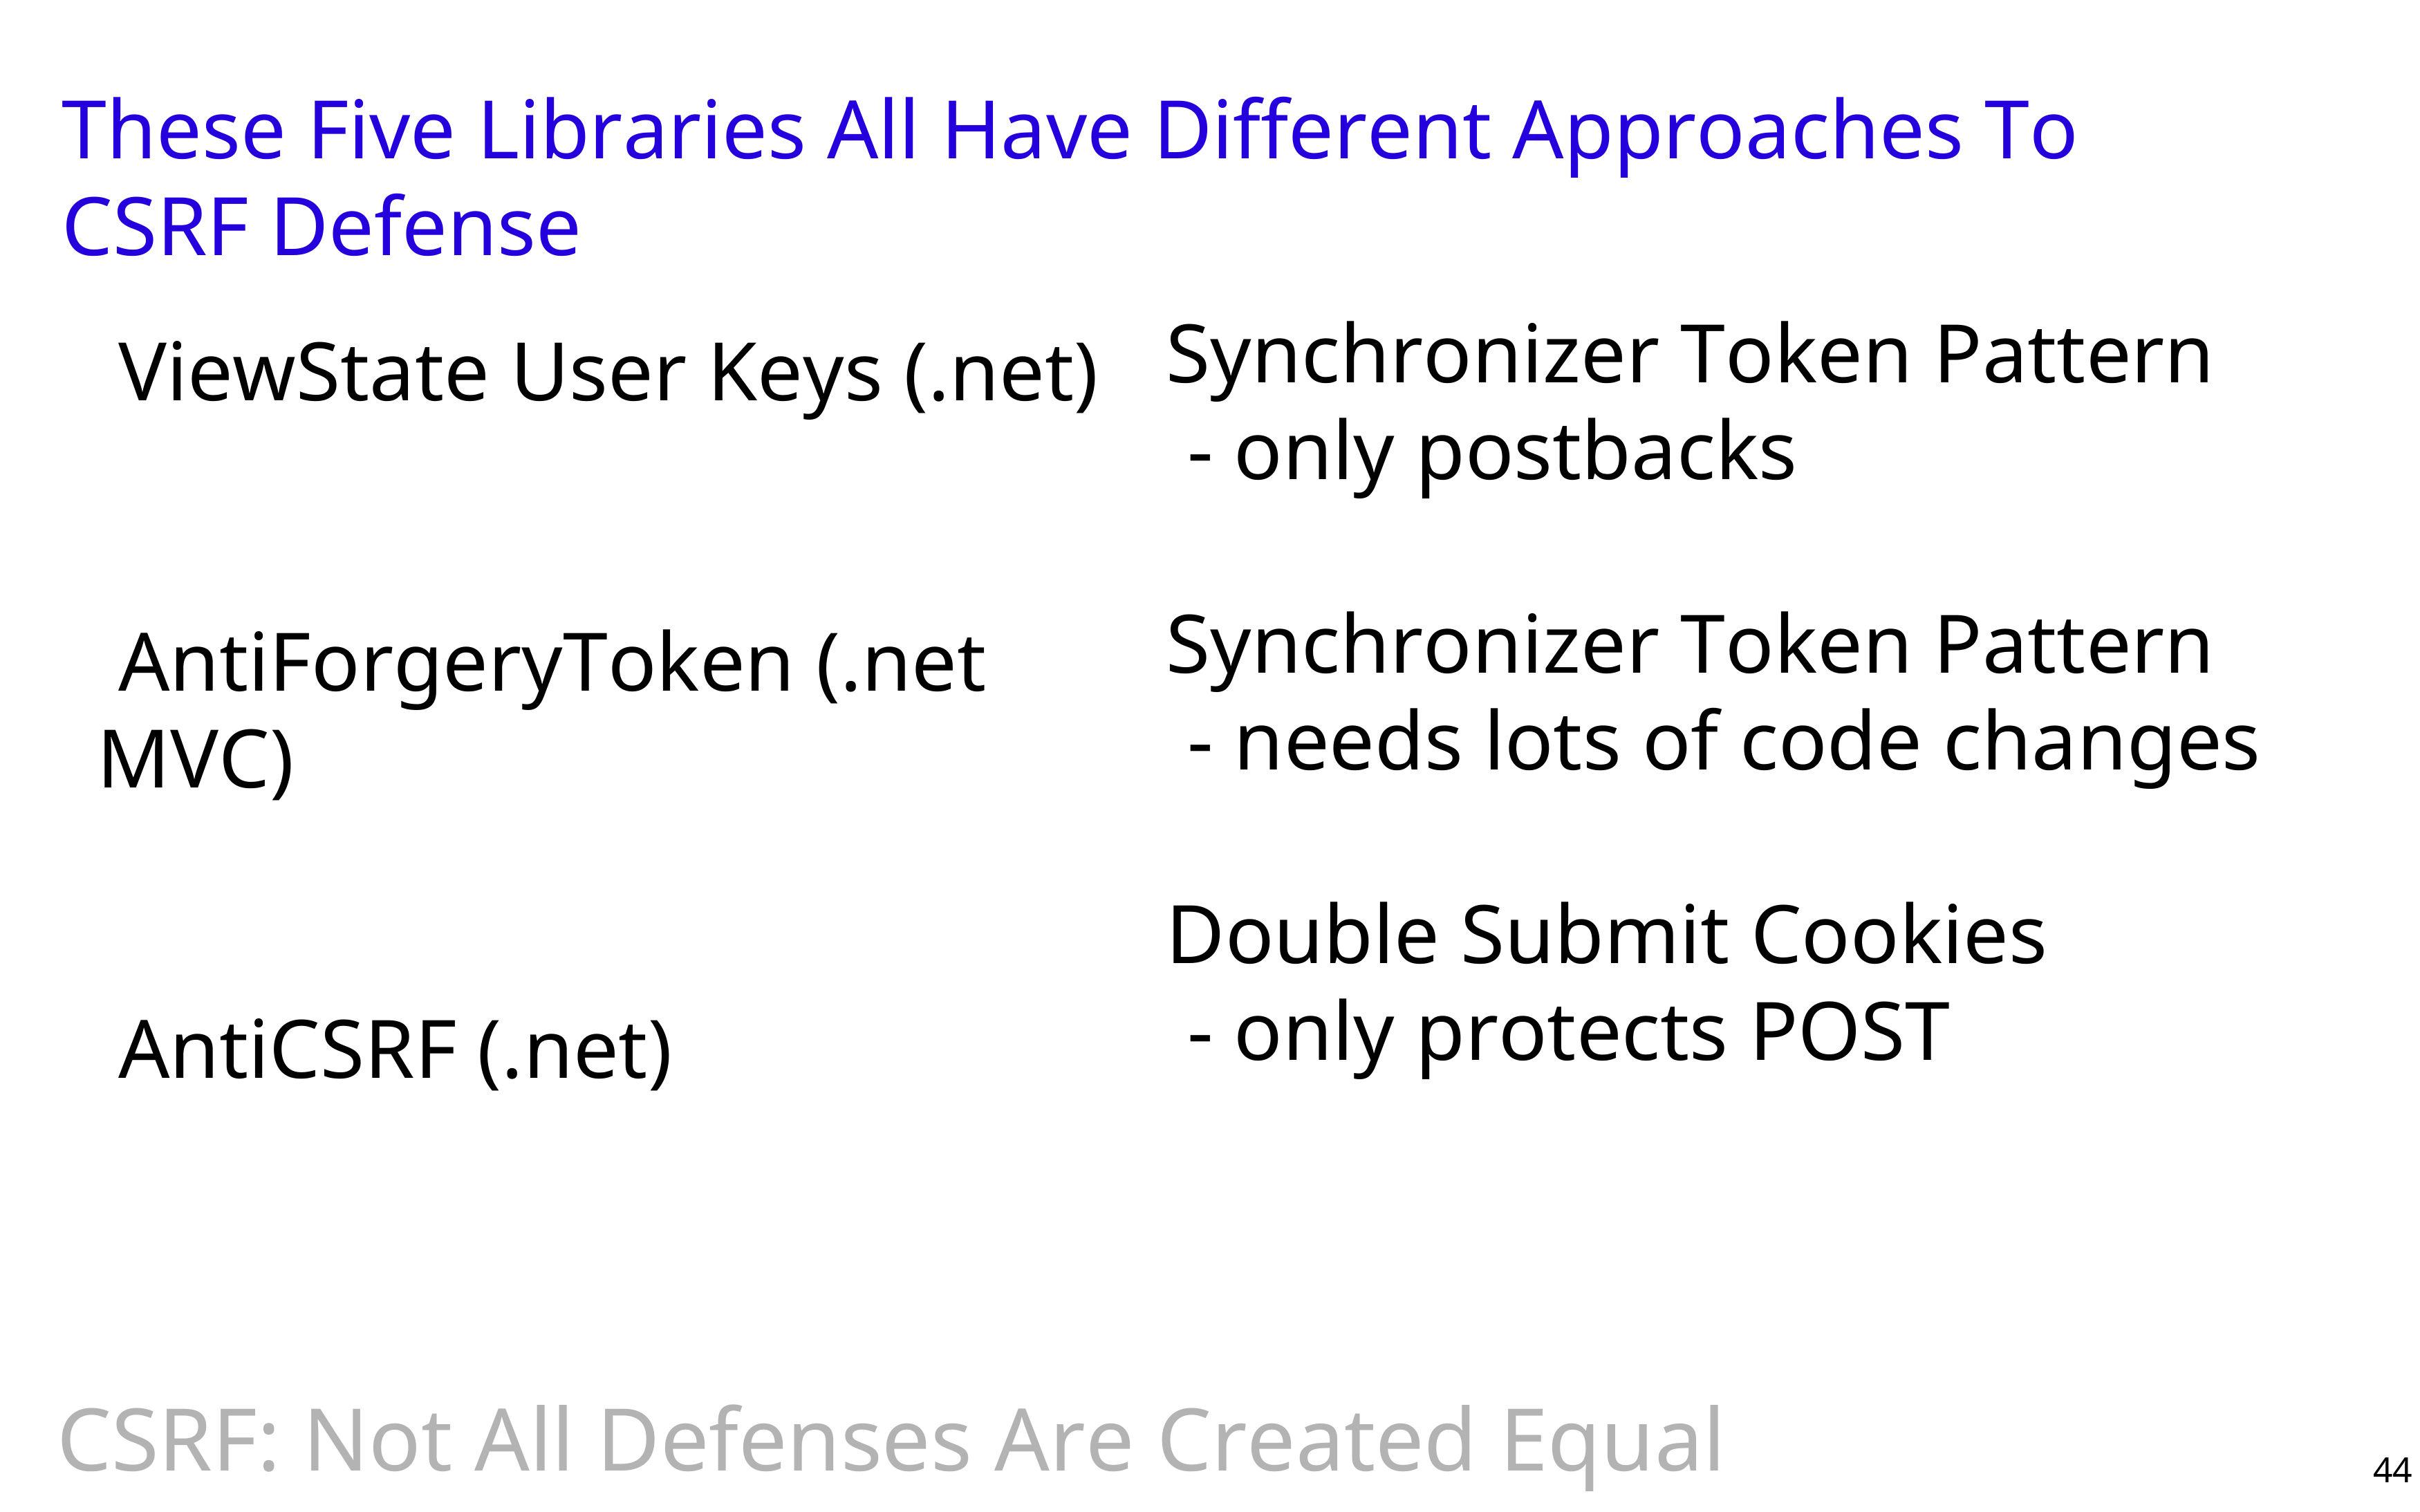

These Five Libraries All Have Different Approaches To CSRF Defense
Synchronizer Token Pattern
 - only postbacks
Synchronizer Token Pattern
 - needs lots of code changes
Double Submit Cookies
 - only protects POST
 ViewState User Keys (.net)
 AntiForgeryToken (.net MVC)
 AntiCSRF (.net)